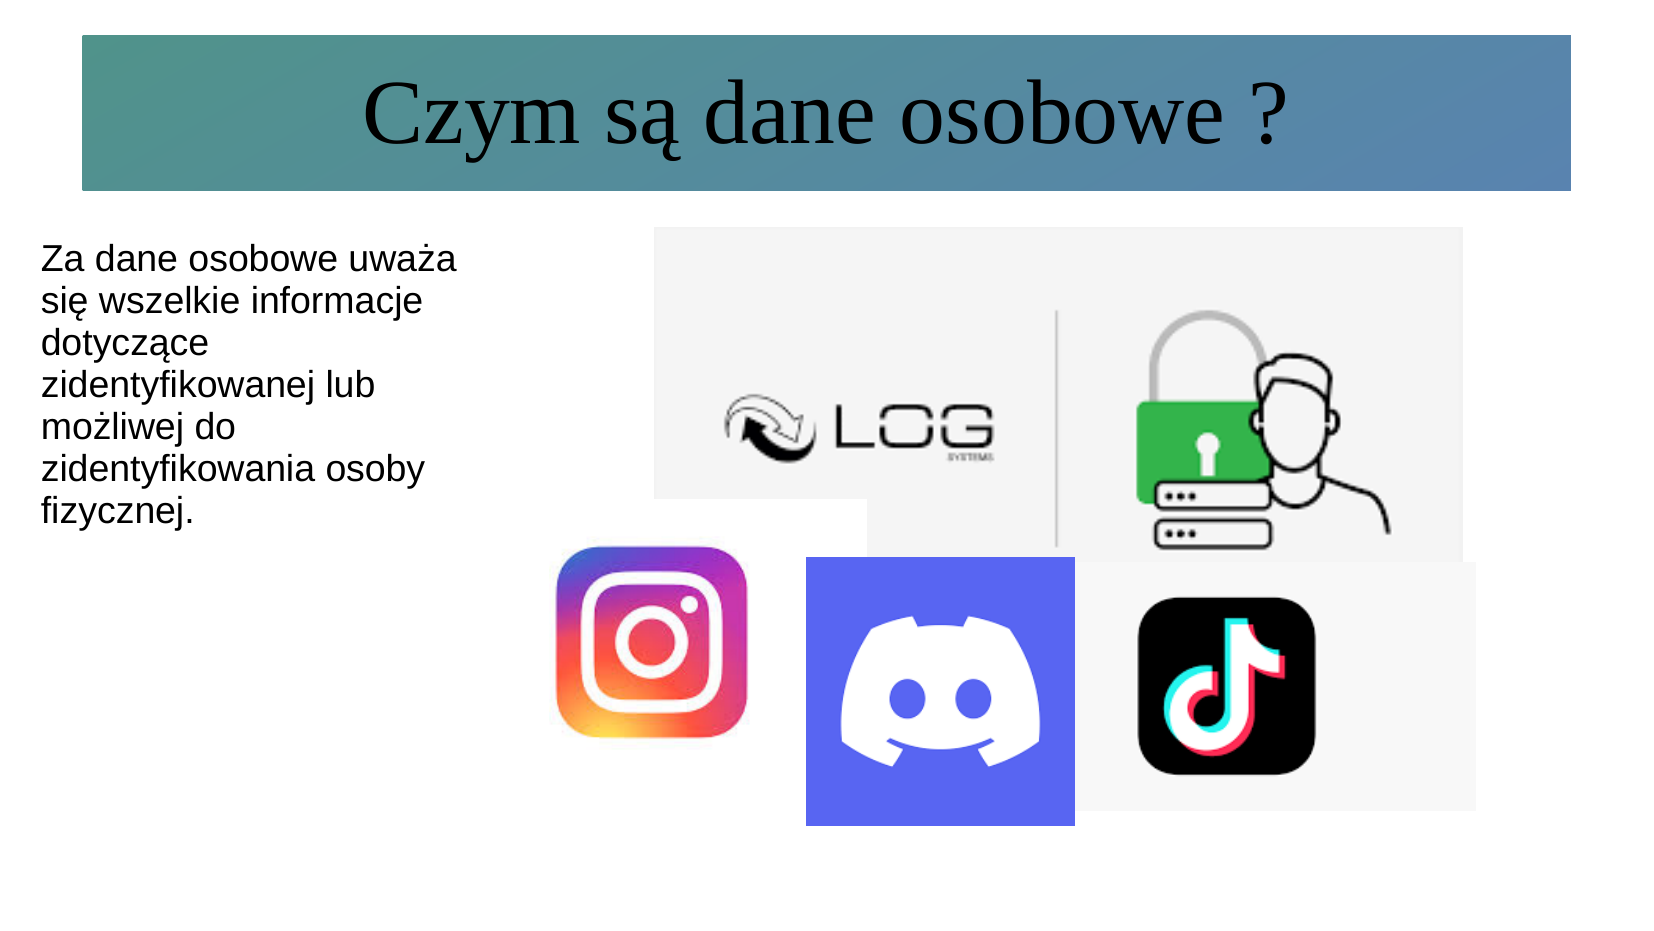

# Czym są dane osobowe ?
Za dane osobowe uważa się wszelkie informacje dotyczące zidentyfikowanej lub możliwej do zidentyfikowania osoby fizycznej.